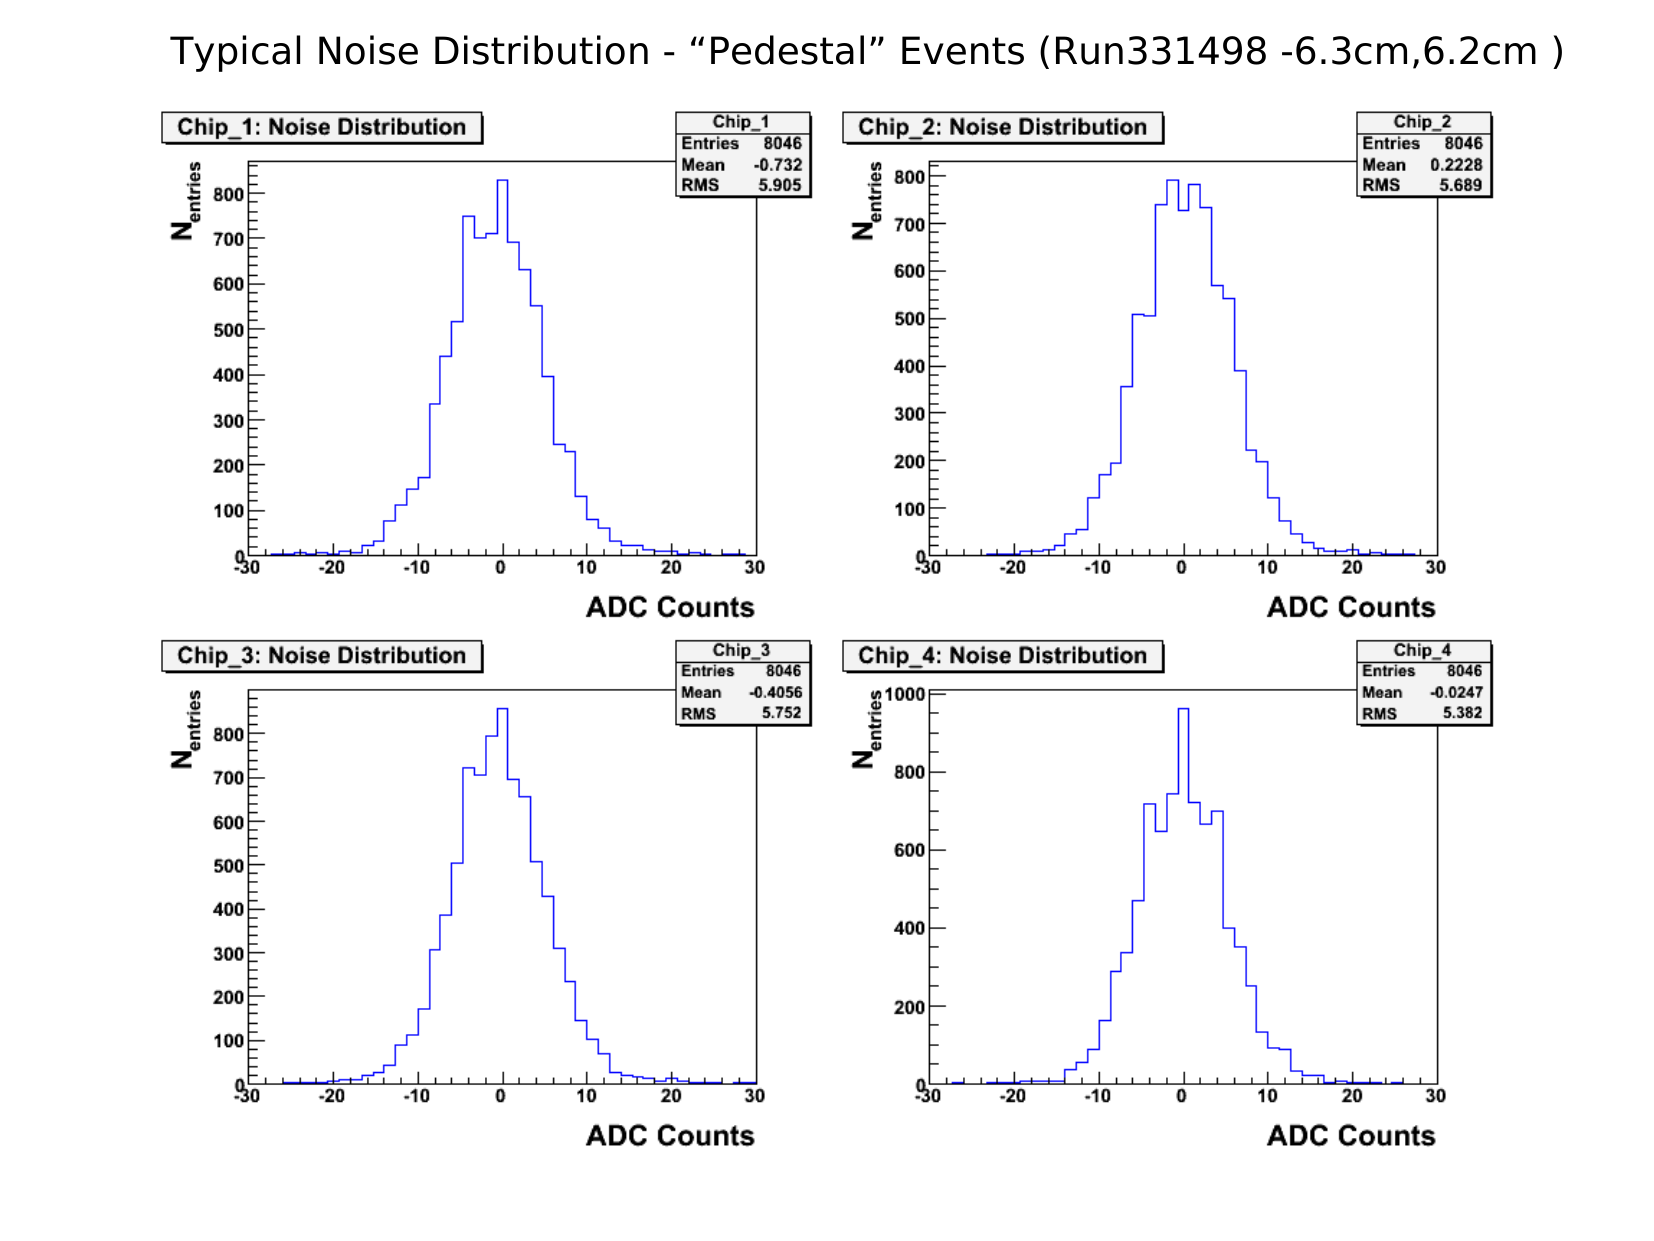

Typical Noise Distribution - “Pedestal” Events (Run331498 -6.3cm,6.2cm )